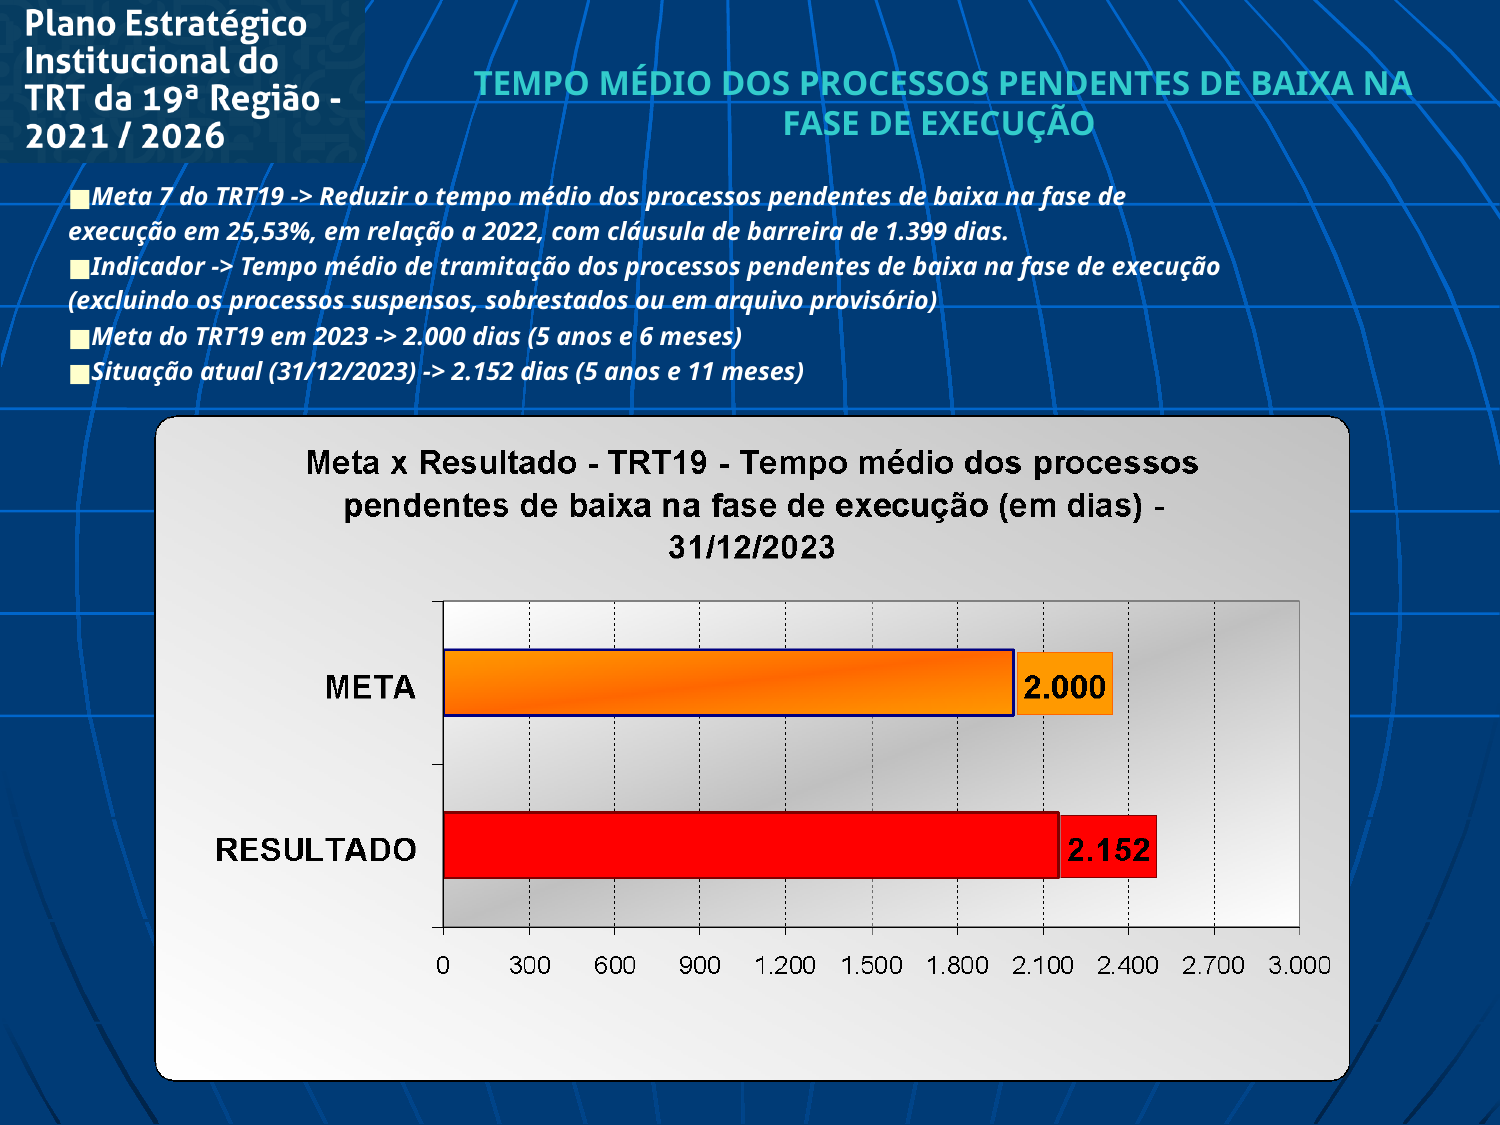

TEMPO MÉDIO DOS PROCESSOS PENDENTES DE BAIXA NA FASE DE EXECUÇÃO
Meta 7 do TRT19 -> Reduzir o tempo médio dos processos pendentes de baixa na fase de
execução em 25,53%, em relação a 2022, com cláusula de barreira de 1.399 dias.
Indicador -> Tempo médio de tramitação dos processos pendentes de baixa na fase de execução
(excluindo os processos suspensos, sobrestados ou em arquivo provisório)
Meta do TRT19 em 2023 -> 2.000 dias (5 anos e 6 meses)
Situação atual (31/12/2023) -> 2.152 dias (5 anos e 11 meses)